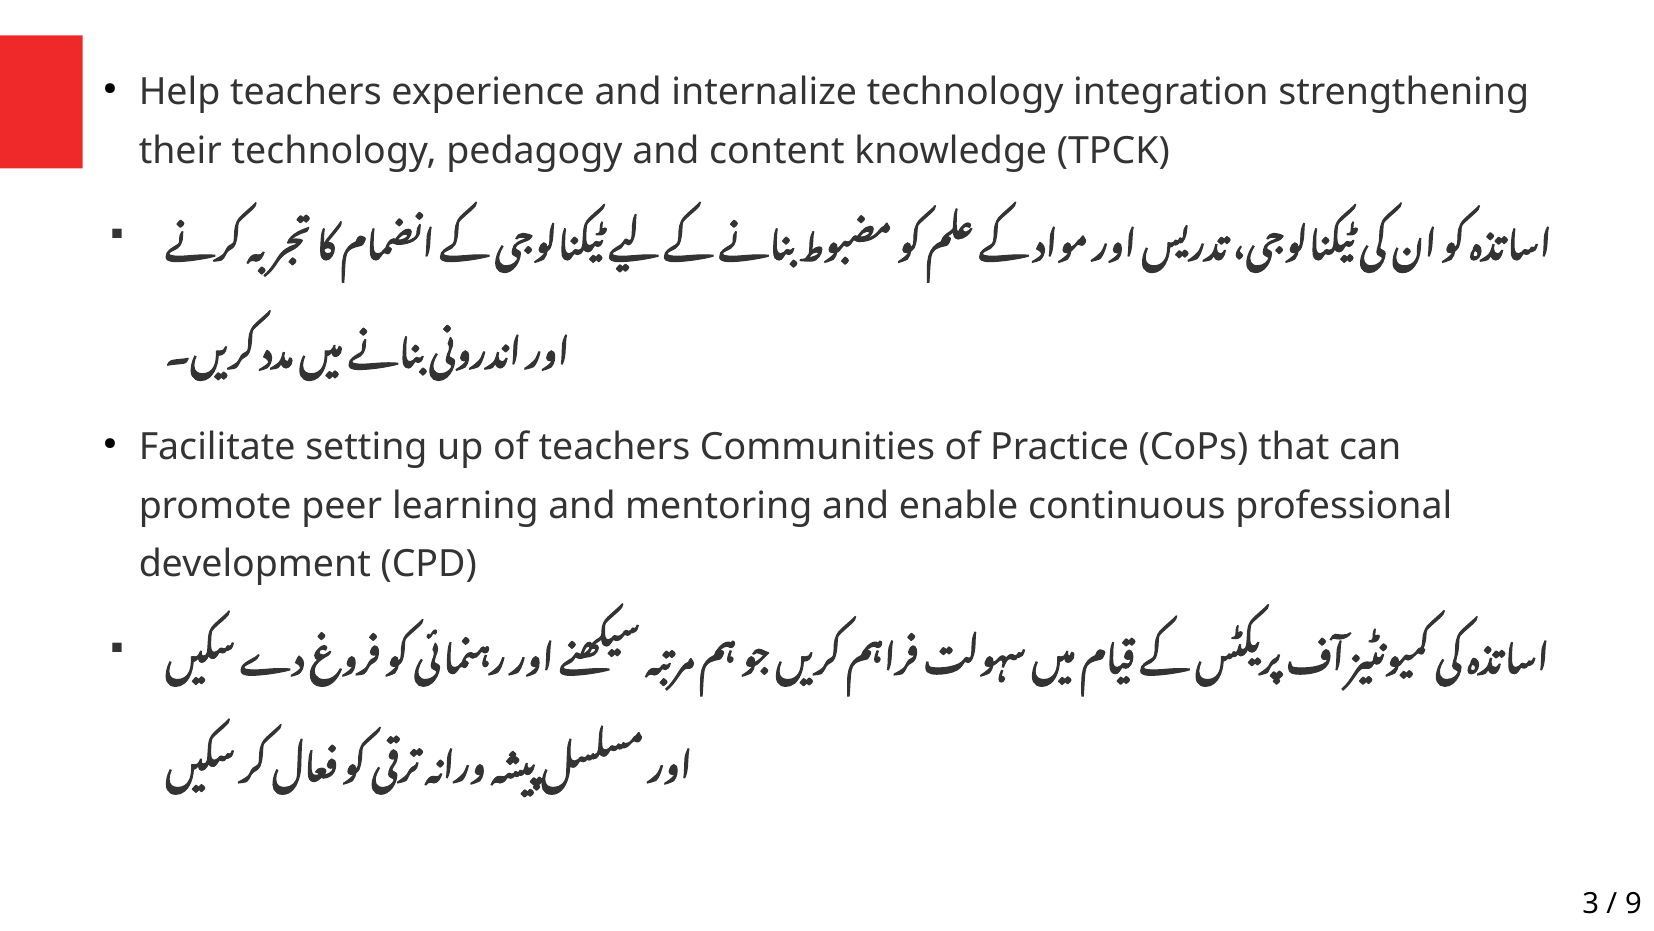

# Help teachers experience and internalize technology integration strengthening their technology, pedagogy and content knowledge (TPCK)
اساتذہ کو ان کی ٹیکنالوجی، تدریس اور مواد کے علم کو مضبوط بنانے کے لیے ٹیکنالوجی کے انضمام کا تجربہ کرنے اور اندرونی بنانے میں مدد کریں۔
Facilitate setting up of teachers Communities of Practice (CoPs) that can promote peer learning and mentoring and enable continuous professional development (CPD)
اساتذہ کی کمیونٹیز آف پریکٹس کے قیام میں سہولت فراہم کریں جو ہم مرتبہ سیکھنے اور رہنمائی کو فروغ دے سکیں اور مسلسل پیشہ ورانہ ترقی کو فعال کر سکیں
3